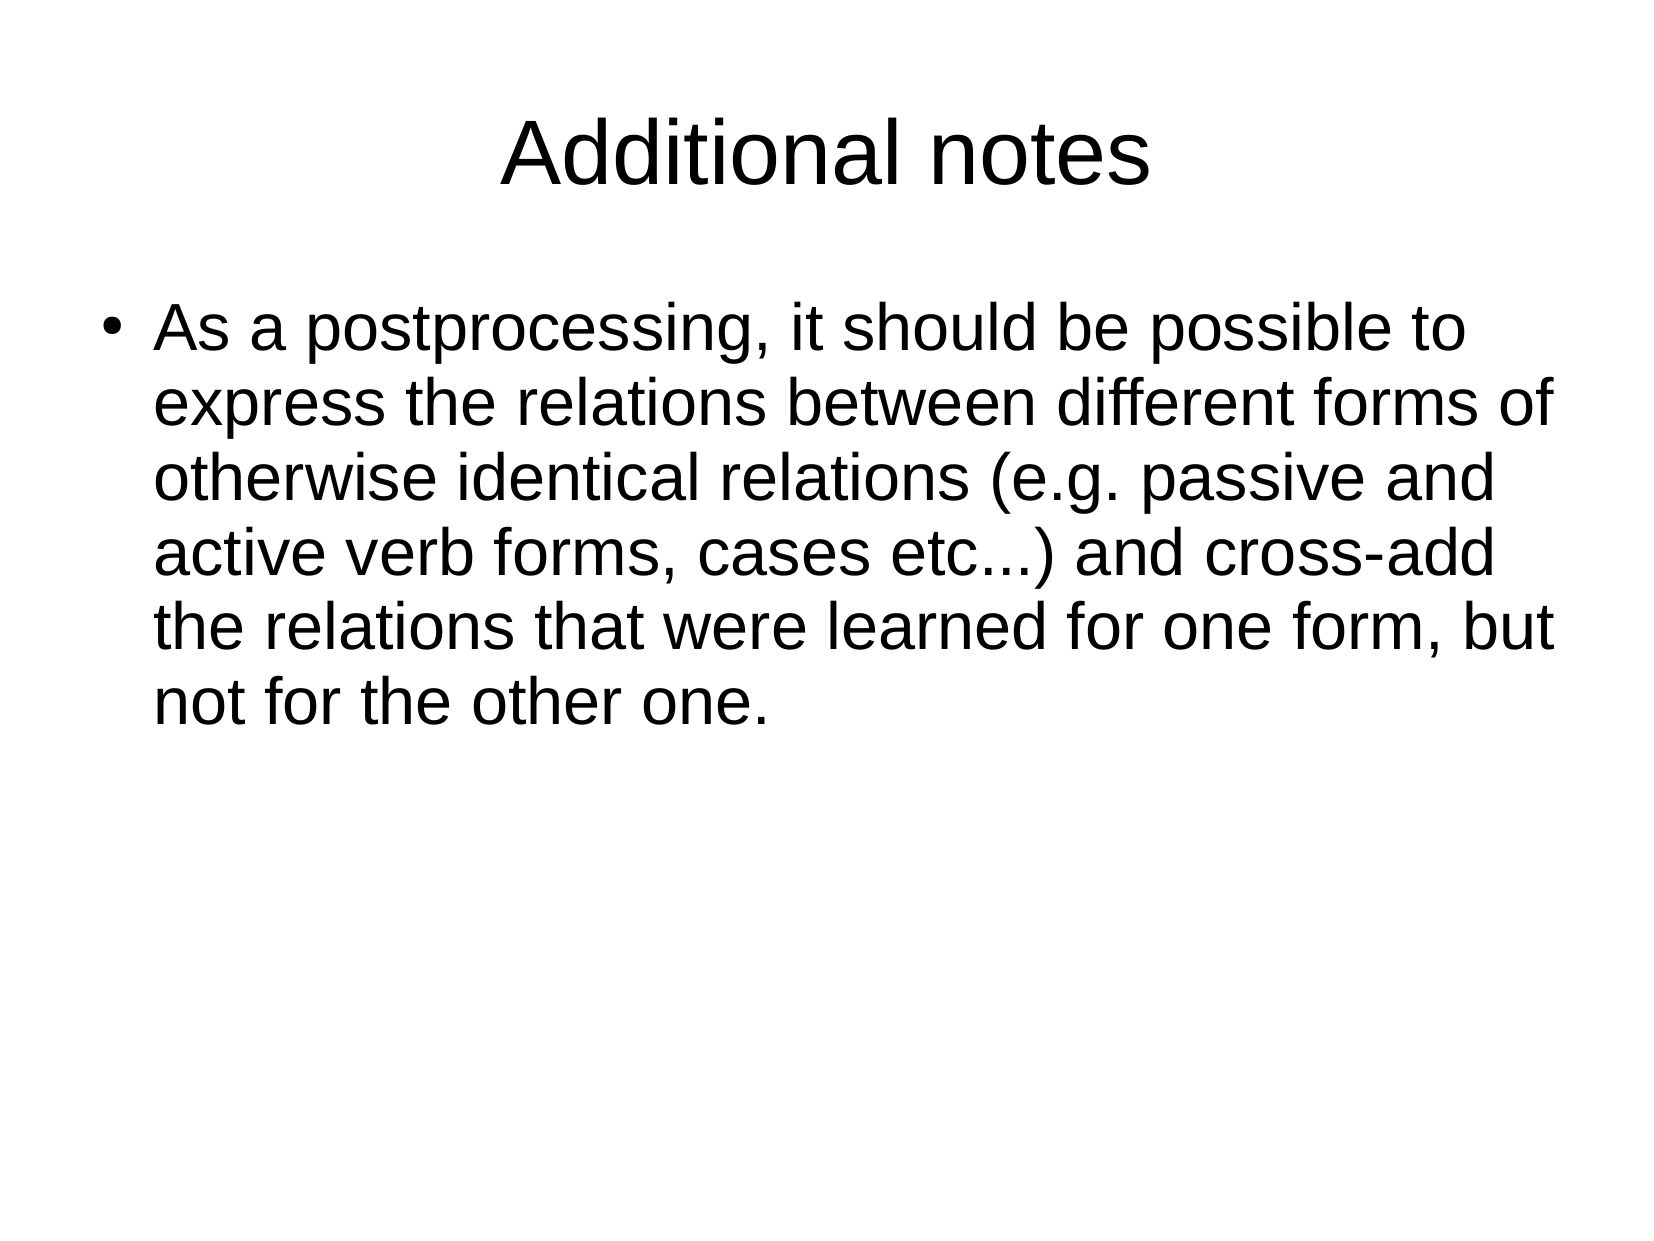

# Additional notes
As a postprocessing, it should be possible to express the relations between different forms of otherwise identical relations (e.g. passive and active verb forms, cases etc...) and cross-add the relations that were learned for one form, but not for the other one.